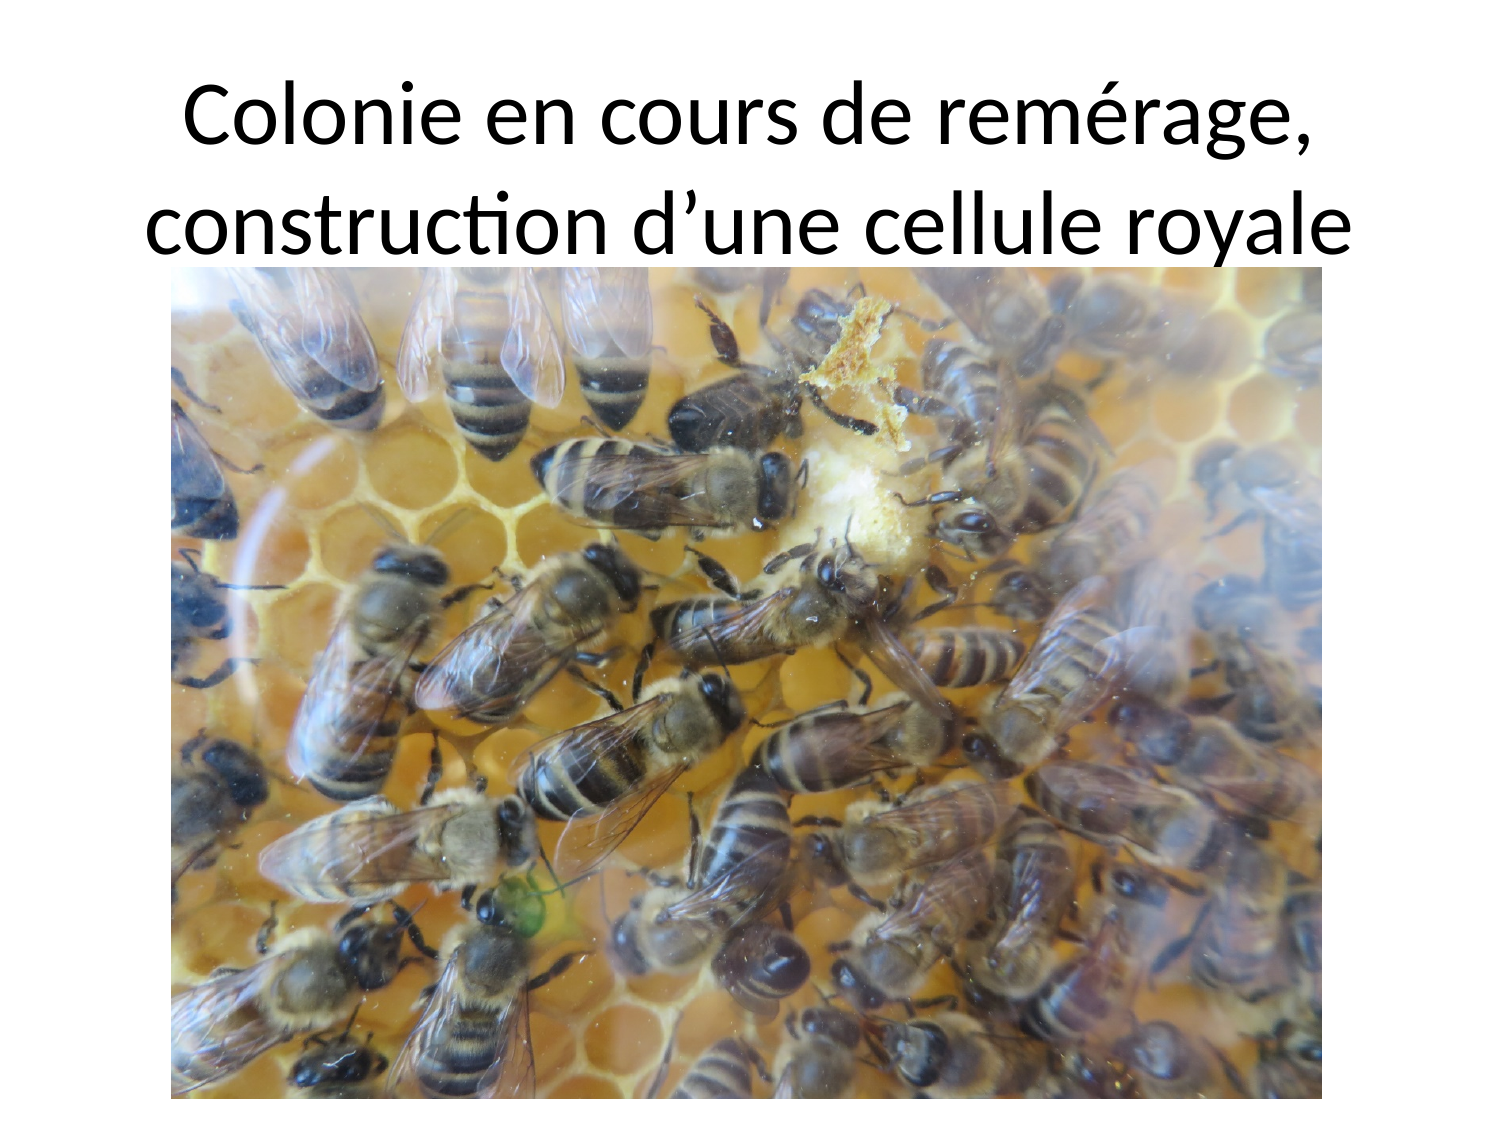

# Colonie en cours de remérage, construction d’une cellule royale